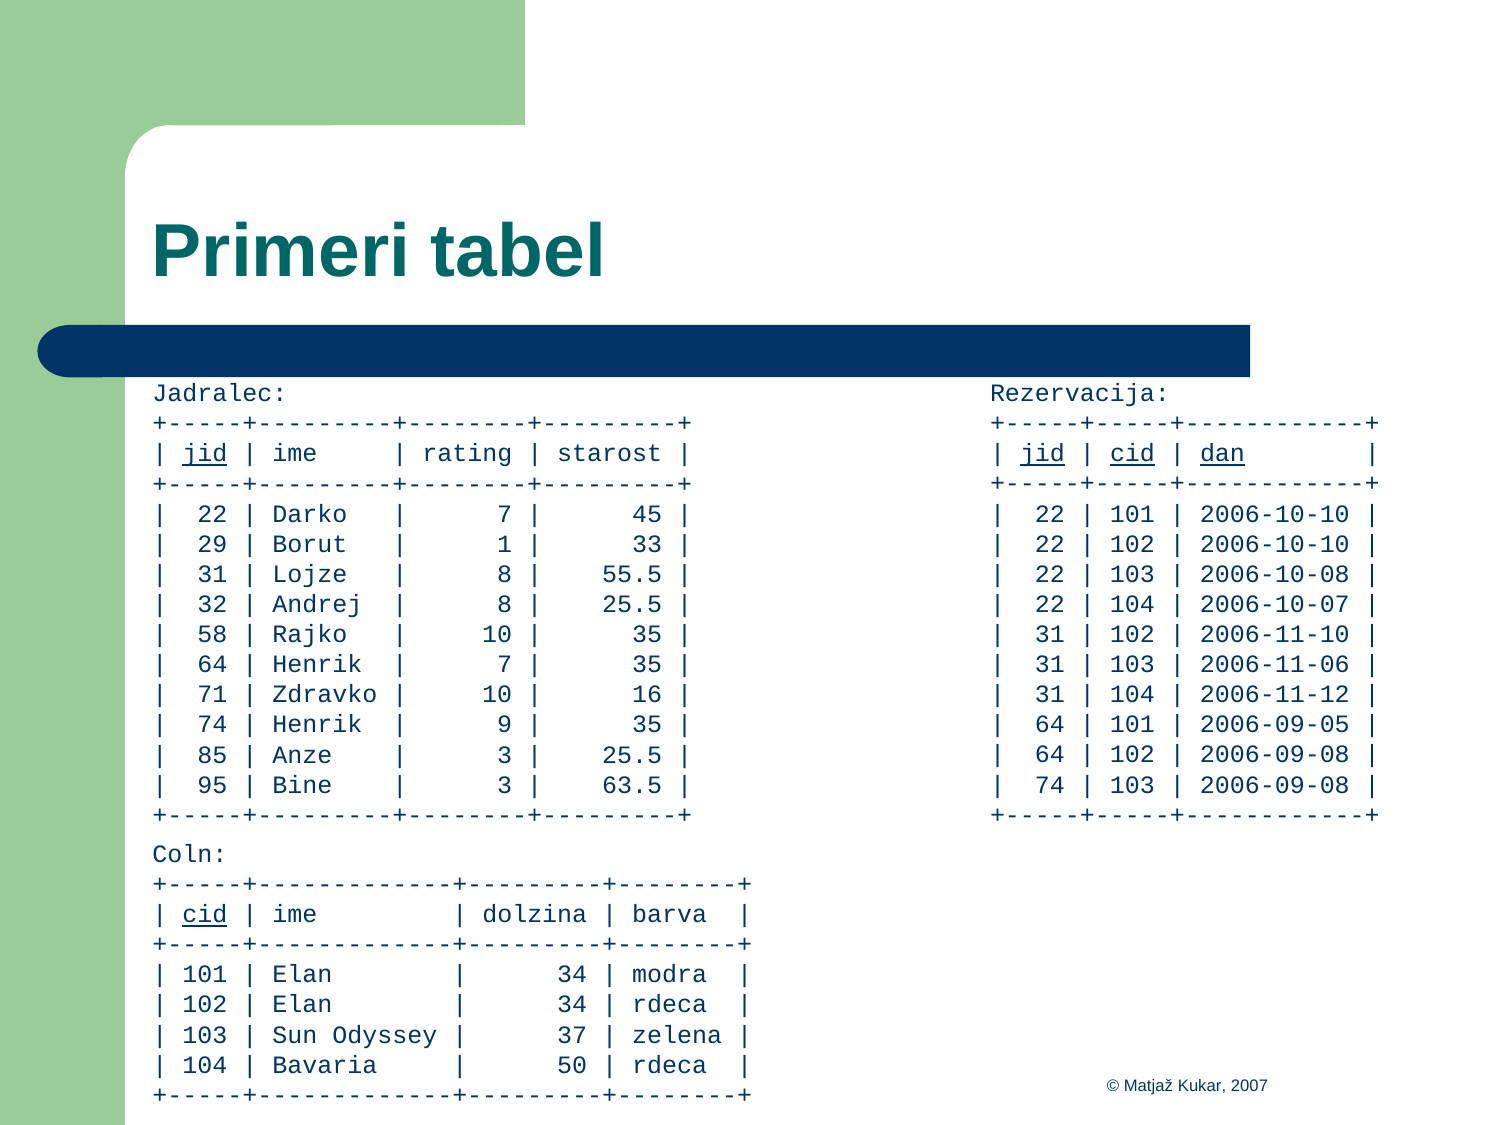

# Primeri tabel
Rezervacija:
+-----+-----+------------+
| jid | cid | dan |
+-----+-----+------------+
| 22 | 101 | 2006-10-10 |
| 22 | 102 | 2006-10-10 |
| 22 | 103 | 2006-10-08 |
| 22 | 104 | 2006-10-07 |
| 31 | 102 | 2006-11-10 |
| 31 | 103 | 2006-11-06 |
| 31 | 104 | 2006-11-12 |
| 64 | 101 | 2006-09-05 |
| 64 | 102 | 2006-09-08 |
| 74 | 103 | 2006-09-08 |
+-----+-----+------------+
Jadralec:
+-----+---------+--------+---------+
| jid | ime | rating | starost |
+-----+---------+--------+---------+
| 22 | Darko | 7 | 45 |
| 29 | Borut | 1 | 33 |
| 31 | Lojze | 8 | 55.5 |
| 32 | Andrej | 8 | 25.5 |
| 58 | Rajko | 10 | 35 |
| 64 | Henrik | 7 | 35 |
| 71 | Zdravko | 10 | 16 |
| 74 | Henrik | 9 | 35 |
| 85 | Anze | 3 | 25.5 |
| 95 | Bine | 3 | 63.5 |
+-----+---------+--------+---------+
Coln:
+-----+-------------+---------+--------+
| cid | ime | dolzina | barva |
+-----+-------------+---------+--------+
| 101 | Elan | 34 | modra |
| 102 | Elan | 34 | rdeca |
| 103 | Sun Odyssey | 37 | zelena |
| 104 | Bavaria | 50 | rdeca |
+-----+-------------+---------+--------+
© Matjaž Kukar, 2007